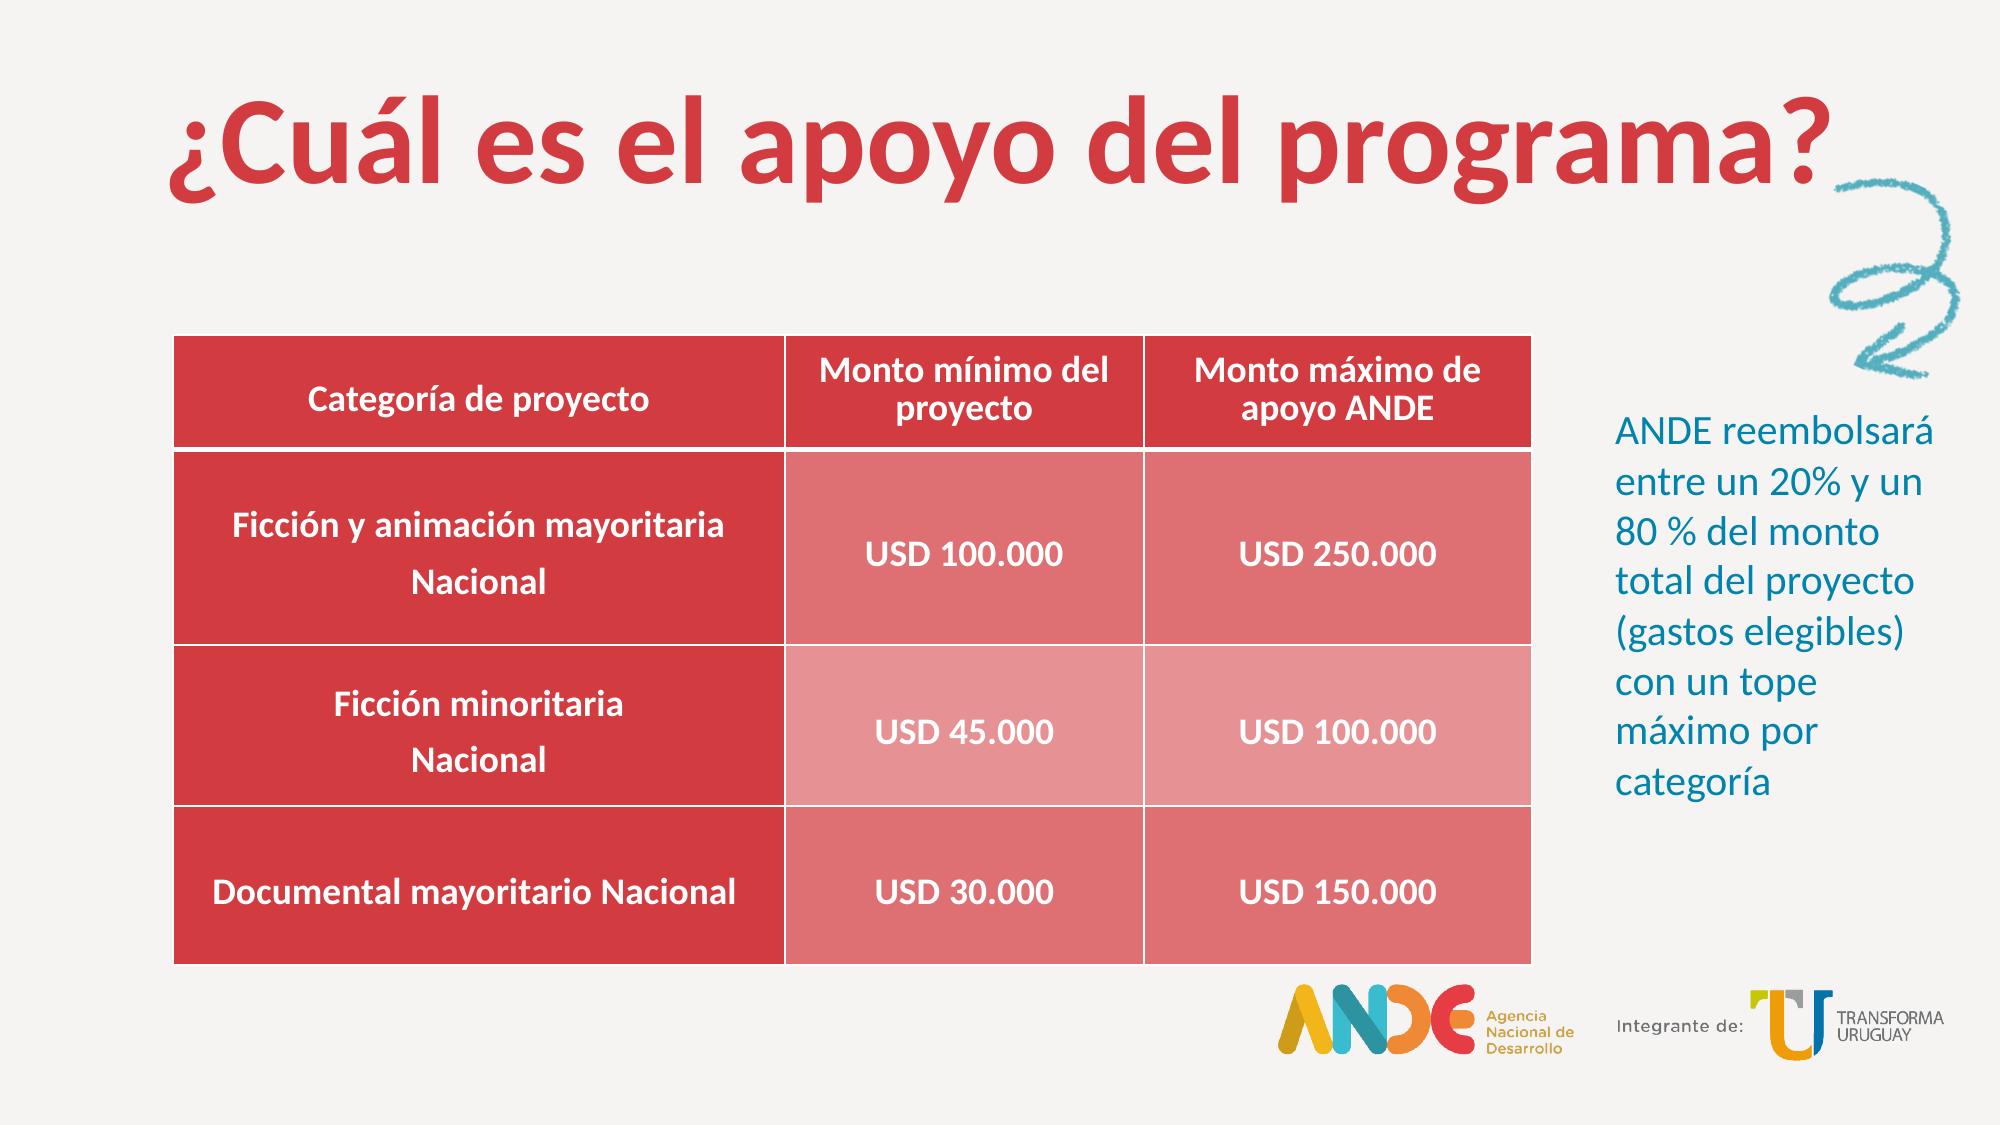

¿Cuál es el apoyo del programa?
| Categoría de proyecto | Monto mínimo del proyecto | Monto máximo de apoyo ANDE |
| --- | --- | --- |
| Ficción y animación mayoritaria Nacional | USD 100.000 | USD 250.000 |
| Ficción minoritaria Nacional | USD 45.000 | USD 100.000 |
| Documental mayoritario Nacional | USD 30.000 | USD 150.000 |
ANDE reembolsará entre un 20% y un 80 % del monto total del proyecto (gastos elegibles) con un tope máximo por categoría